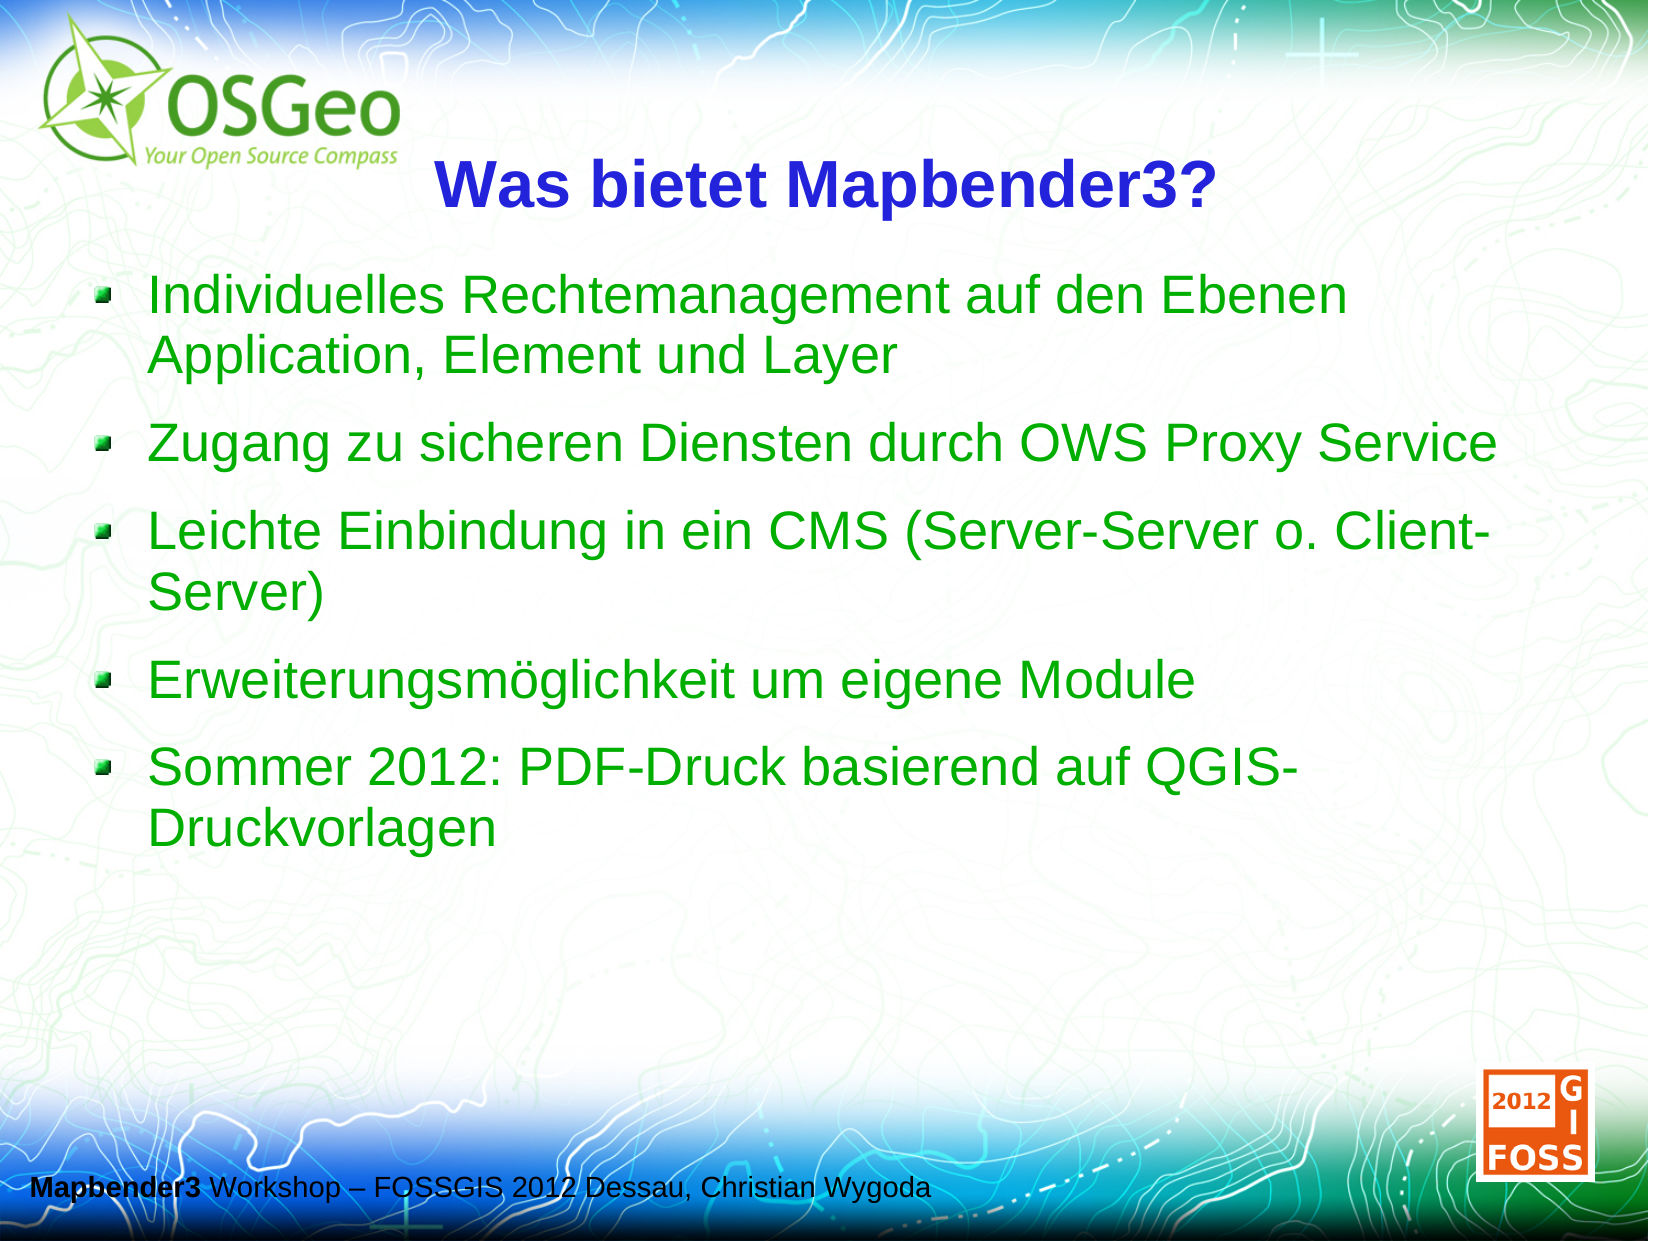

# Was bietet Mapbender3?
Individuelles Rechtemanagement auf den Ebenen Application, Element und Layer
Zugang zu sicheren Diensten durch OWS Proxy Service
Leichte Einbindung in ein CMS (Server-Server o. Client-Server)
Erweiterungsmöglichkeit um eigene Module
Sommer 2012: PDF-Druck basierend auf QGIS-Druckvorlagen